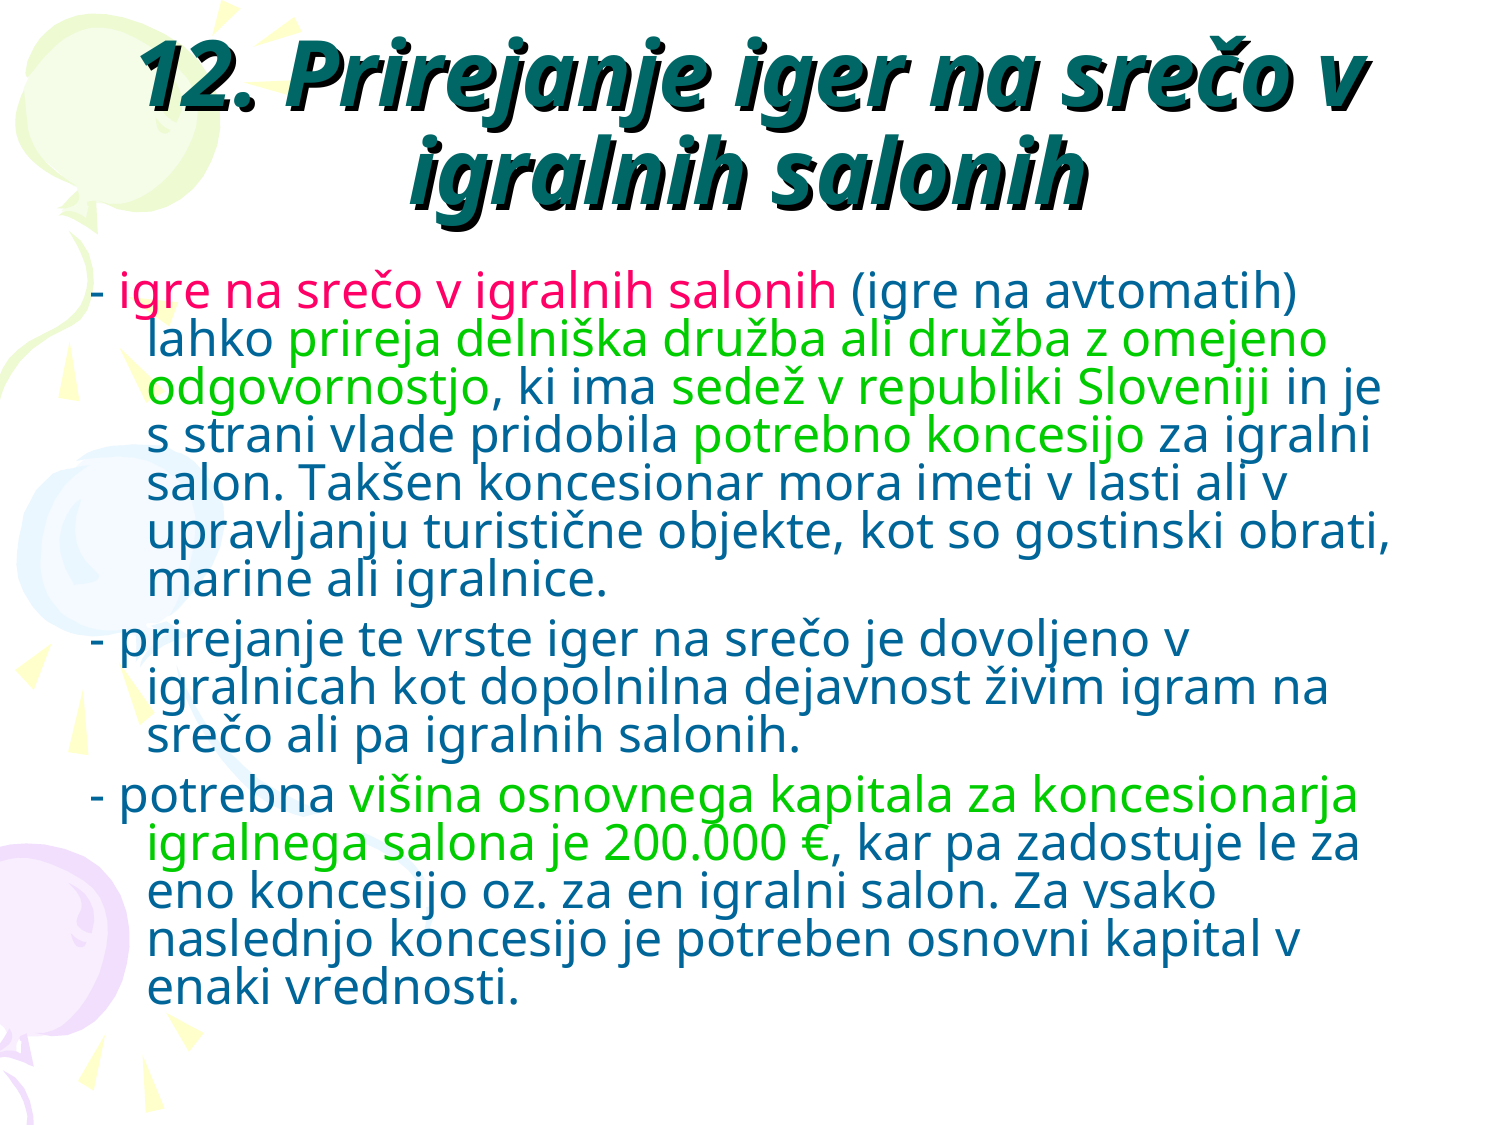

# 12. Prirejanje iger na srečo v igralnih salonih
- igre na srečo v igralnih salonih (igre na avtomatih) lahko prireja delniška družba ali družba z omejeno odgovornostjo, ki ima sedež v republiki Sloveniji in je s strani vlade pridobila potrebno koncesijo za igralni salon. Takšen koncesionar mora imeti v lasti ali v upravljanju turistične objekte, kot so gostinski obrati, marine ali igralnice.
- prirejanje te vrste iger na srečo je dovoljeno v igralnicah kot dopolnilna dejavnost živim igram na srečo ali pa igralnih salonih.
- potrebna višina osnovnega kapitala za koncesionarja igralnega salona je 200.000 €, kar pa zadostuje le za eno koncesijo oz. za en igralni salon. Za vsako naslednjo koncesijo je potreben osnovni kapital v enaki vrednosti.